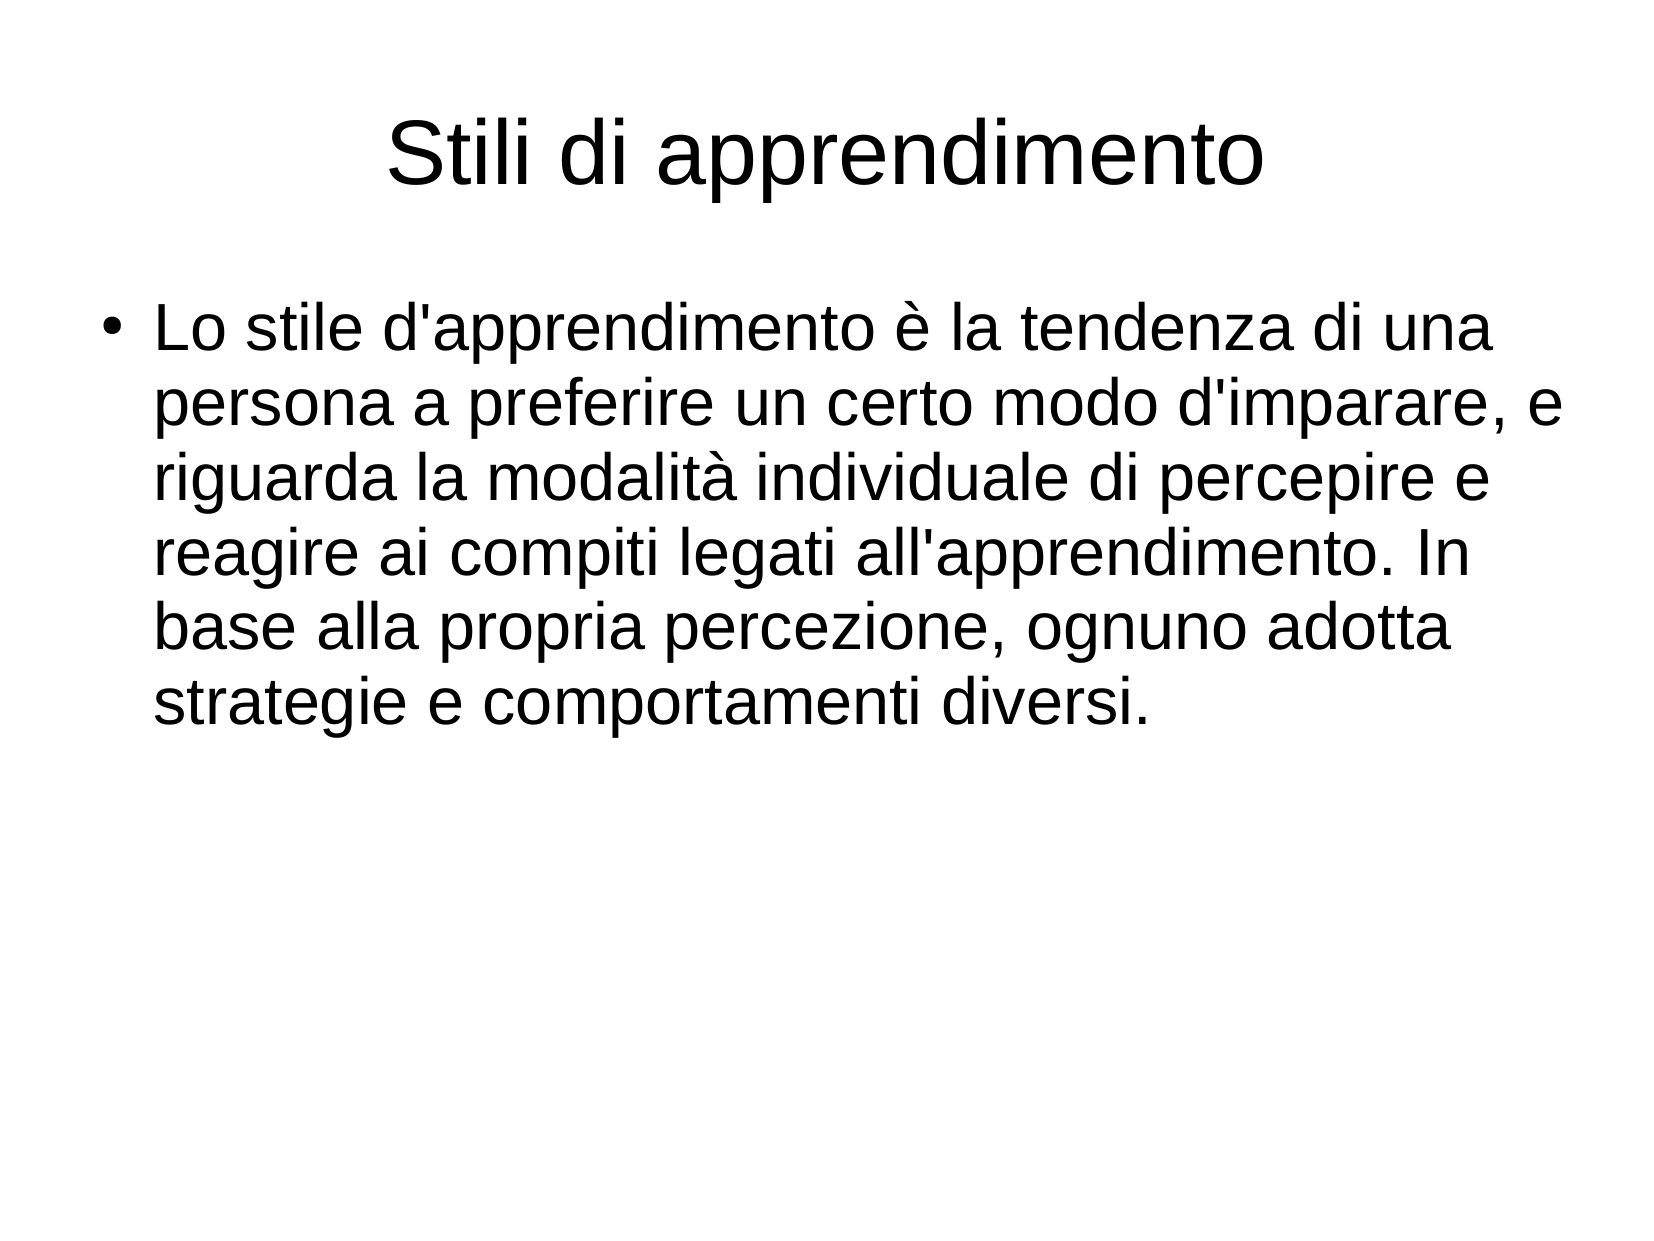

# Stili di apprendimento
Lo stile d'apprendimento è la tendenza di una persona a preferire un certo modo d'imparare, e riguarda la modalità individuale di percepire e reagire ai compiti legati all'apprendimento. In base alla propria percezione, ognuno adotta strategie e comportamenti diversi.